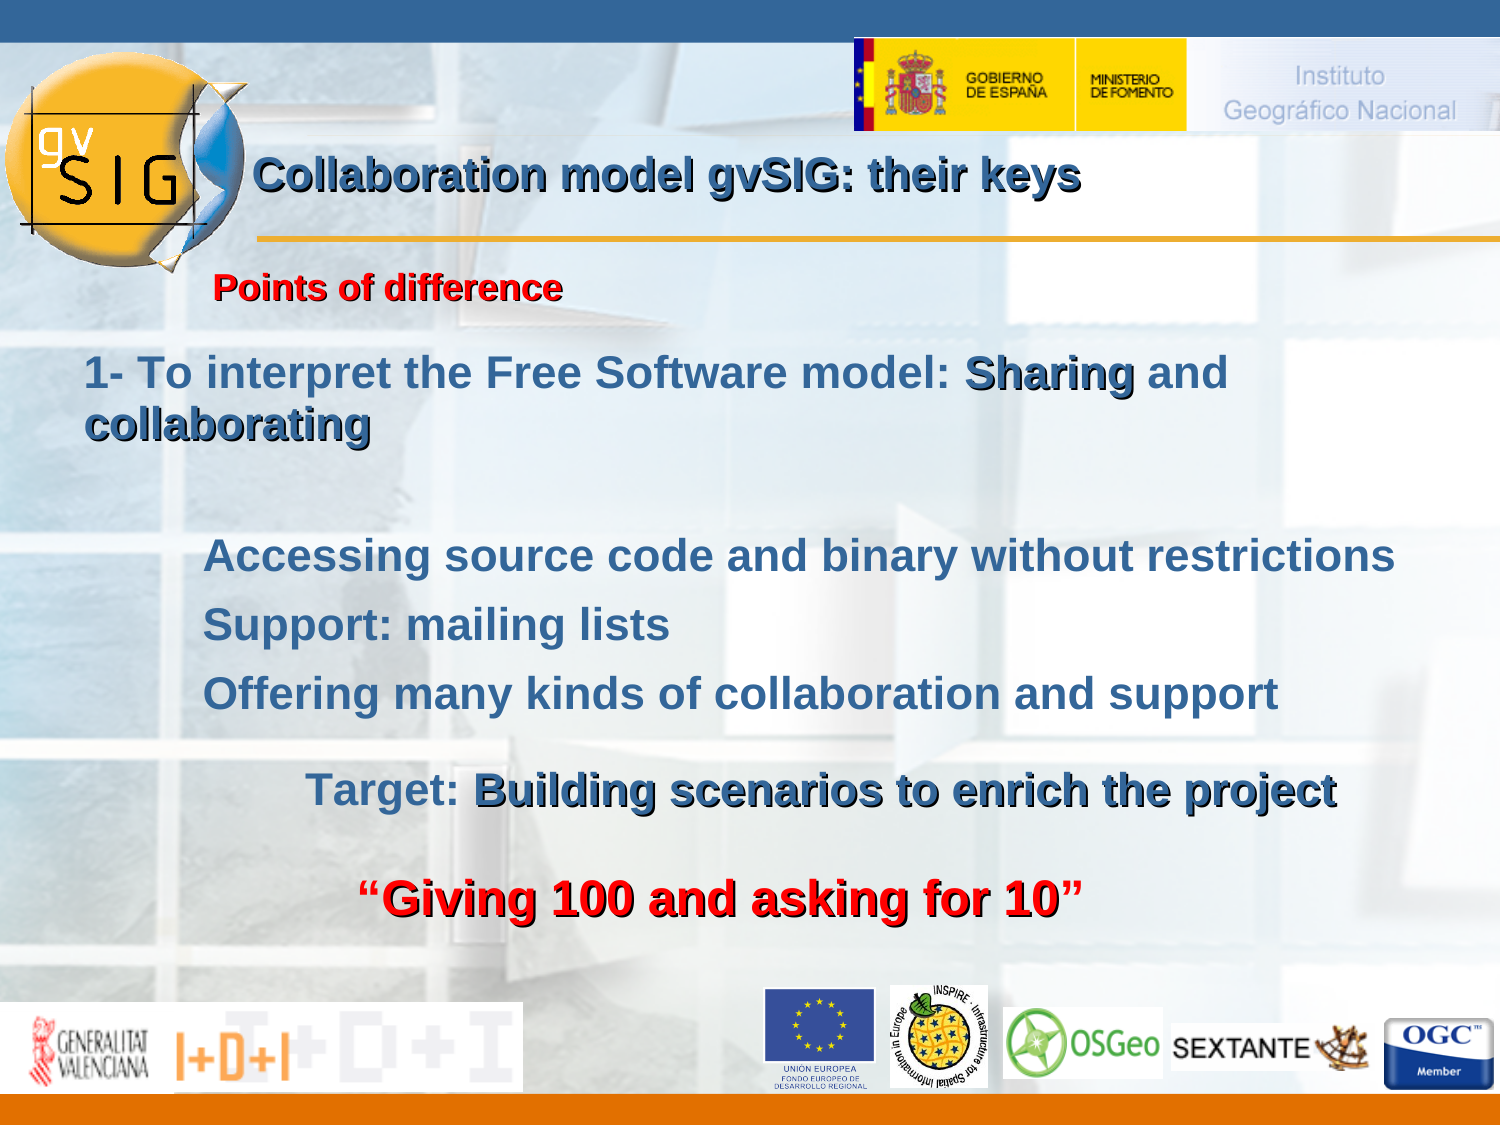

Collaboration model gvSIG: their keys
Points of difference
1- To interpret the Free Software model: Sharing and collaborating
 Accessing source code and binary without restrictions
 Support: mailing lists
 Offering many kinds of collaboration and support
 Target: Building scenarios to enrich the project
“Giving 100 and asking for 10”